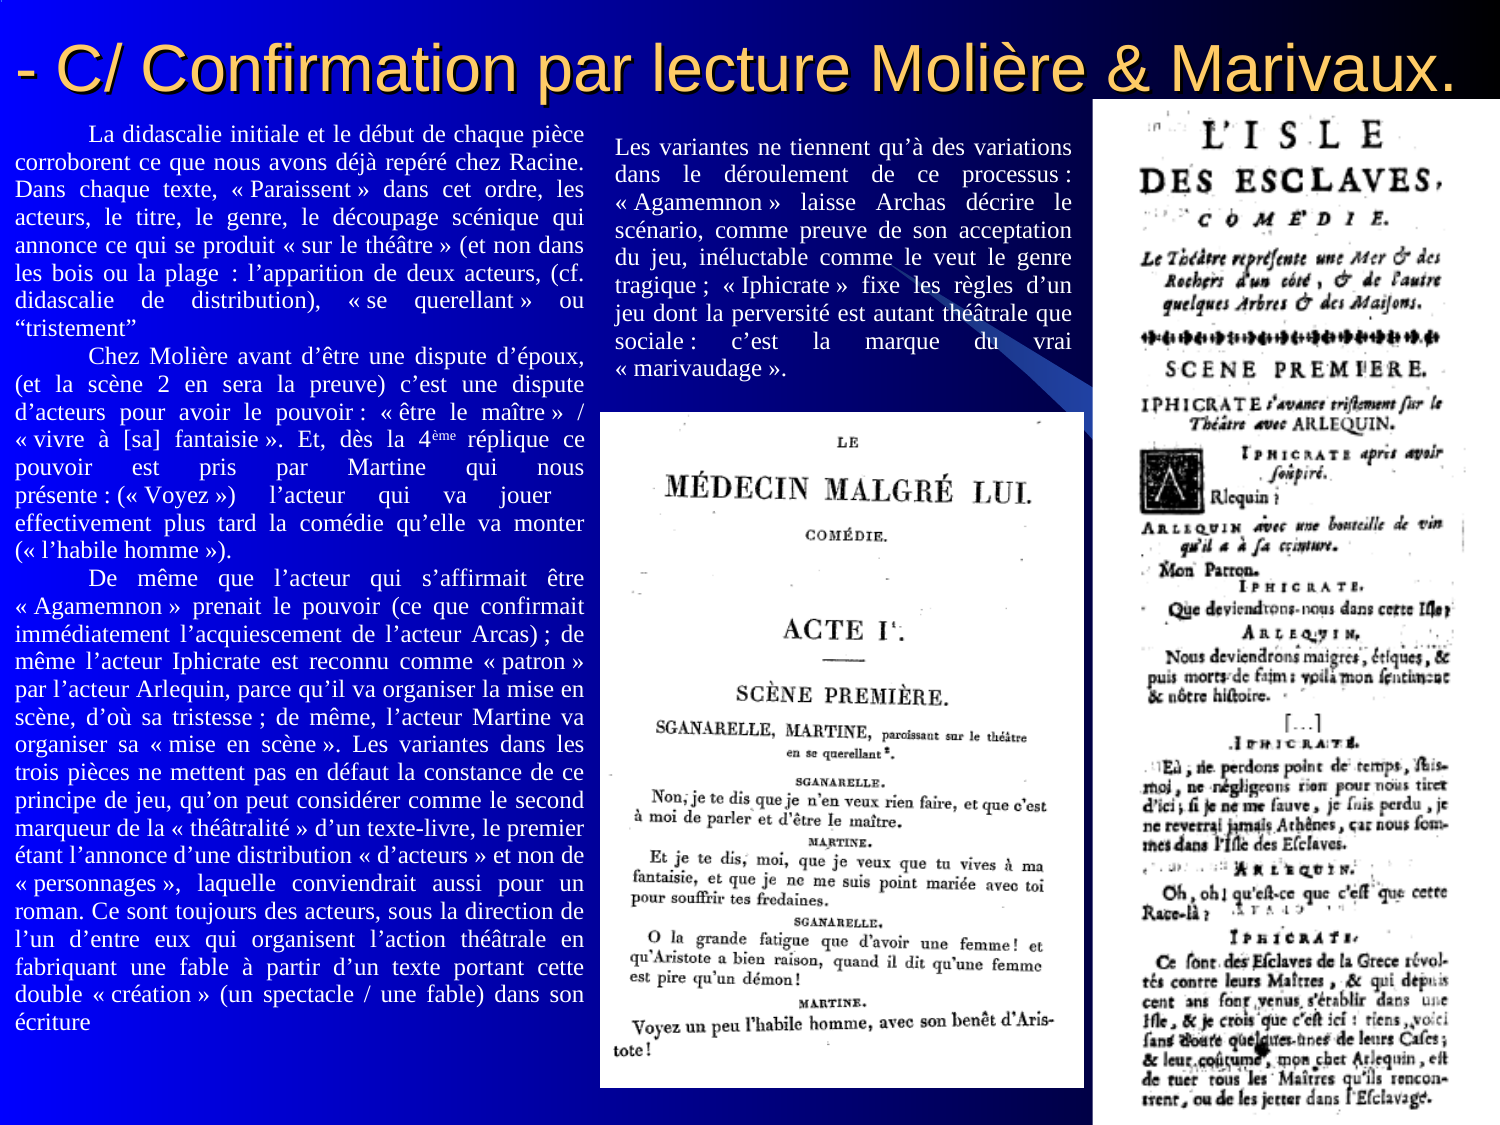

# - C/ Confirmation par lecture Molière & Marivaux.
La didascalie initiale et le début de chaque pièce corroborent ce que nous avons déjà repéré chez Racine. Dans chaque texte, « Paraissent » dans cet ordre, les acteurs, le titre, le genre, le découpage scénique qui annonce ce qui se produit « sur le théâtre » (et non dans les bois ou la plage  : l’apparition de deux acteurs, (cf. didascalie de distribution), « se querellant » ou “tristement”
Chez Molière avant d’être une dispute d’époux, (et la scène 2 en sera la preuve) c’est une dispute d’acteurs pour avoir le pouvoir : « être le maître » / « vivre à [sa] fantaisie ». Et, dès la 4ème réplique ce pouvoir est pris par Martine qui nous présente : (« Voyez ») l’acteur qui va jouer effectivement plus tard la comédie qu’elle va monter (« l’habile homme »).
De même que l’acteur qui s’affirmait être « Agamemnon » prenait le pouvoir (ce que confirmait immédiatement l’acquiescement de l’acteur Arcas) ; de même l’acteur Iphicrate est reconnu comme « patron » par l’acteur Arlequin, parce qu’il va organiser la mise en scène, d’où sa tristesse ; de même, l’acteur Martine va organiser sa « mise en scène ». Les variantes dans les trois pièces ne mettent pas en défaut la constance de ce principe de jeu, qu’on peut considérer comme le second marqueur de la « théâtralité » d’un texte-livre, le premier étant l’annonce d’une distribution « d’acteurs » et non de « personnages », laquelle conviendrait aussi pour un roman. Ce sont toujours des acteurs, sous la direction de l’un d’entre eux qui organisent l’action théâtrale en fabriquant une fable à partir d’un texte portant cette double « création » (un spectacle / une fable) dans son écriture
Les variantes ne tiennent qu’à des variations dans le déroulement de ce processus : « Agamemnon » laisse Archas décrire le scénario, comme preuve de son acceptation du jeu, inéluctable comme le veut le genre tragique ; « Iphicrate » fixe les règles d’un jeu dont la perversité est autant théâtrale que sociale : c’est la marque du vrai « marivaudage ».